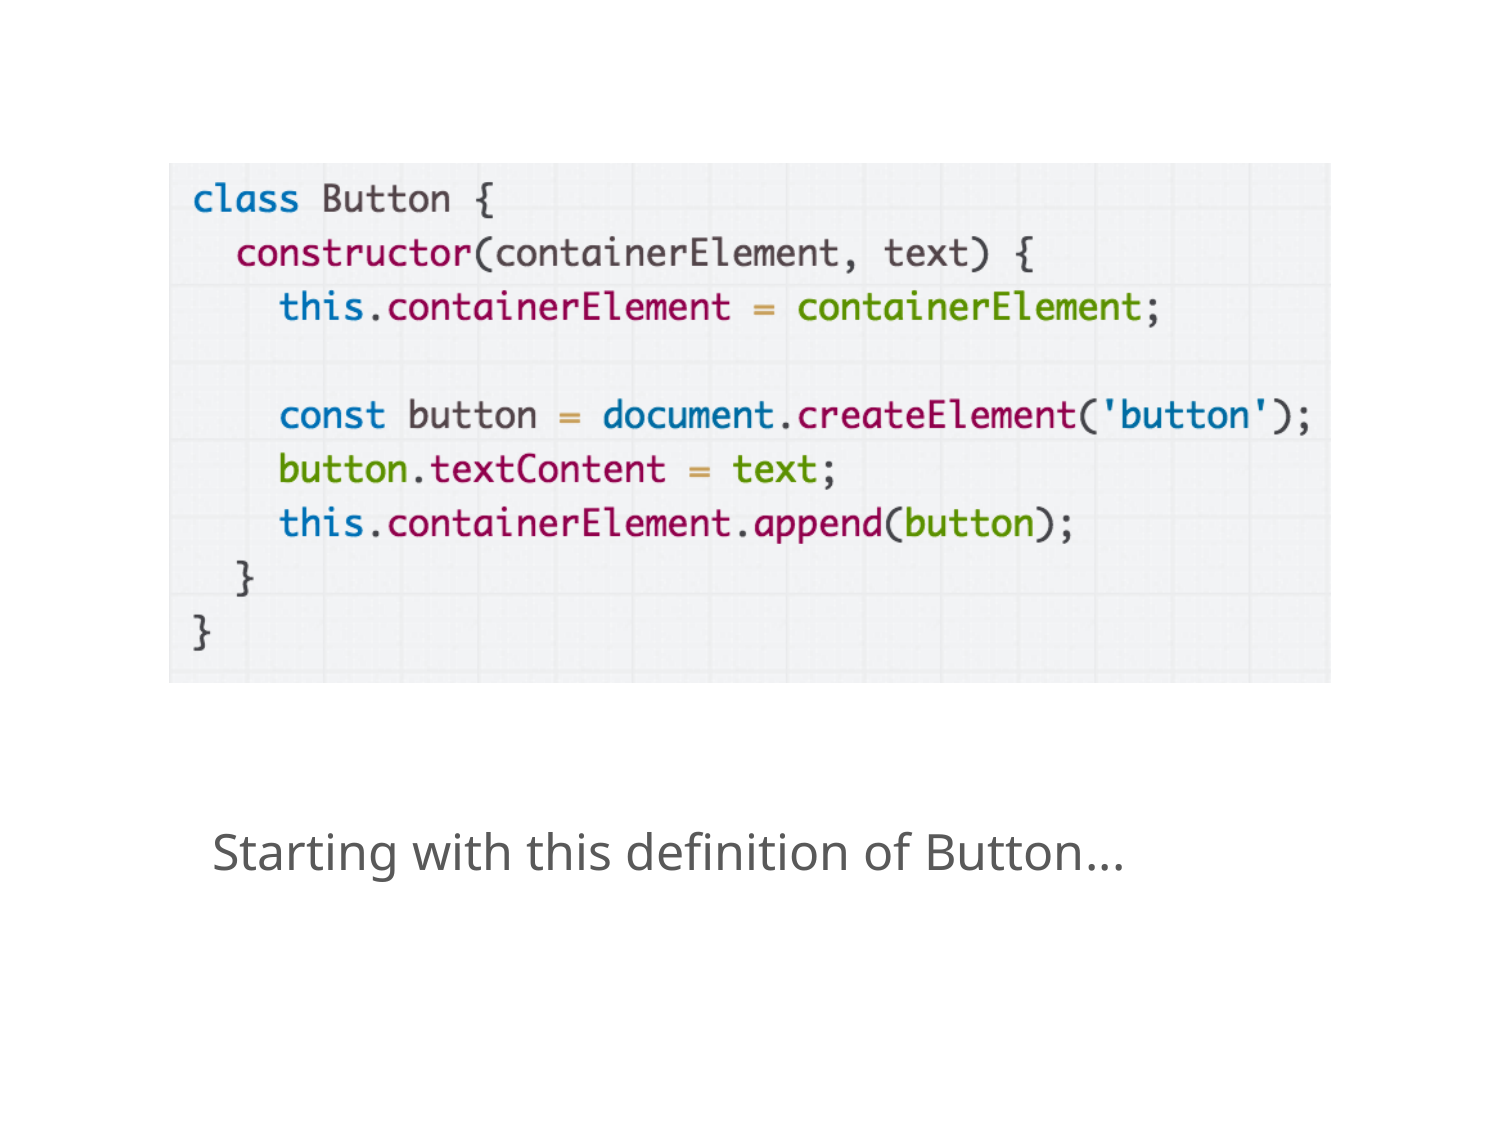

# Starting with this definition of Button...